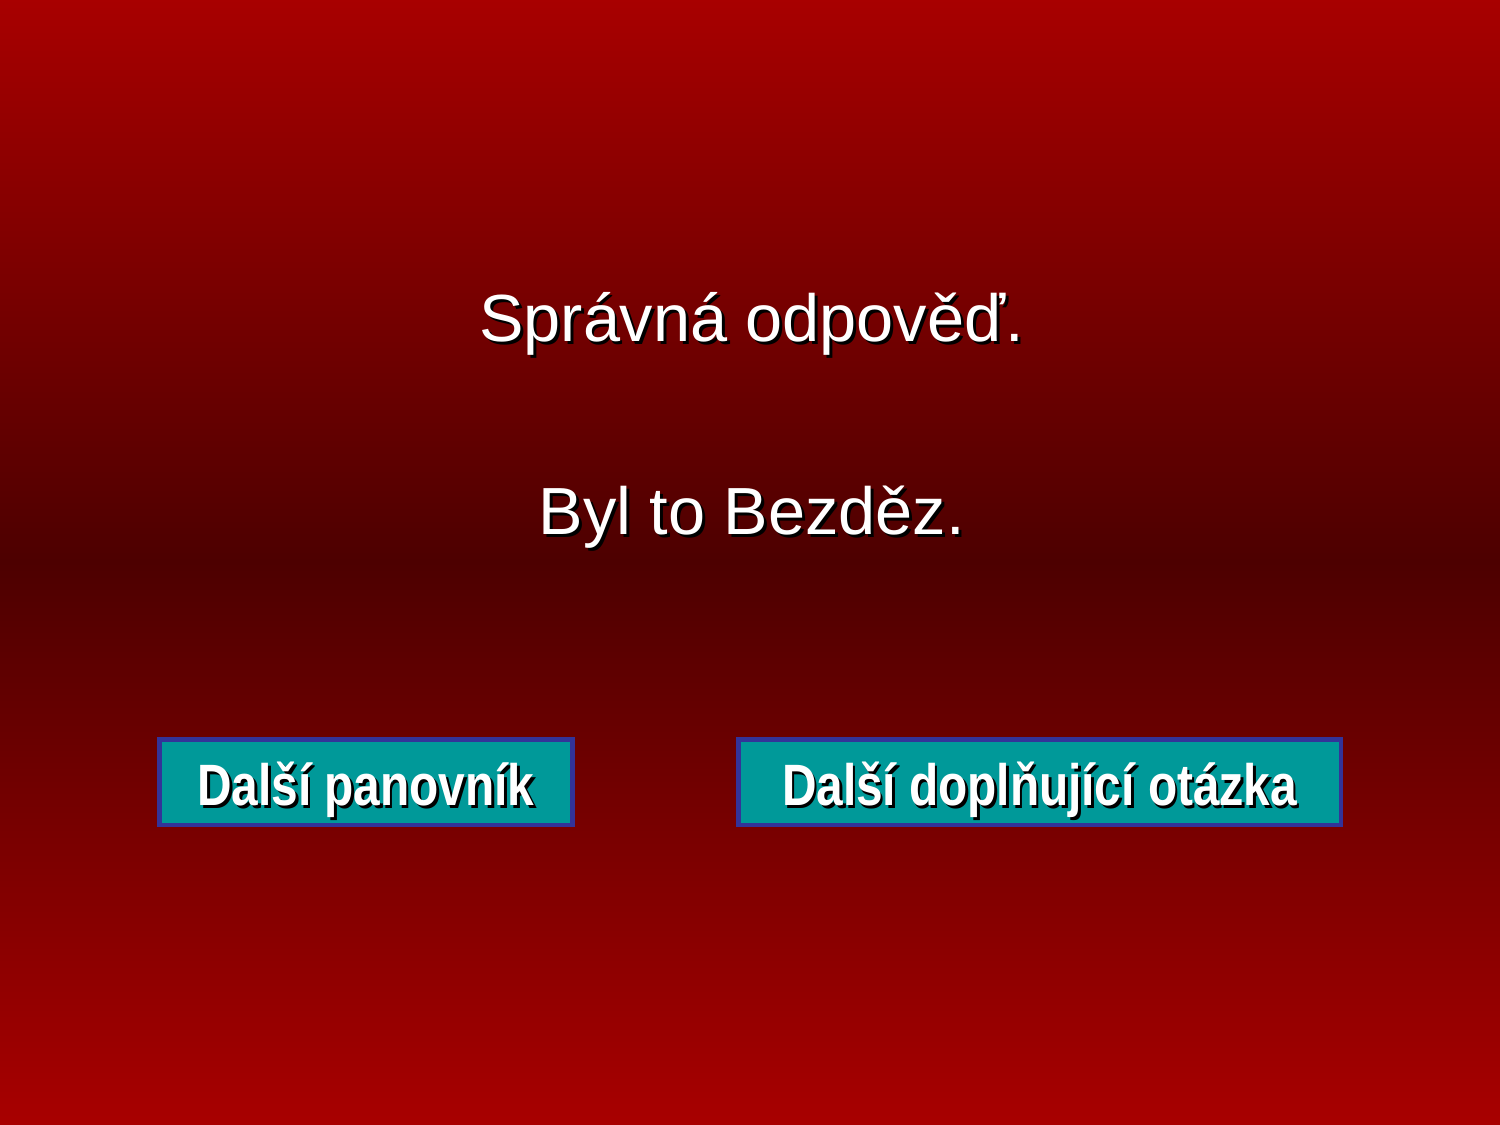

#
Správná odpověď.
Byl to Bezděz.
Další panovník
Další doplňující otázka